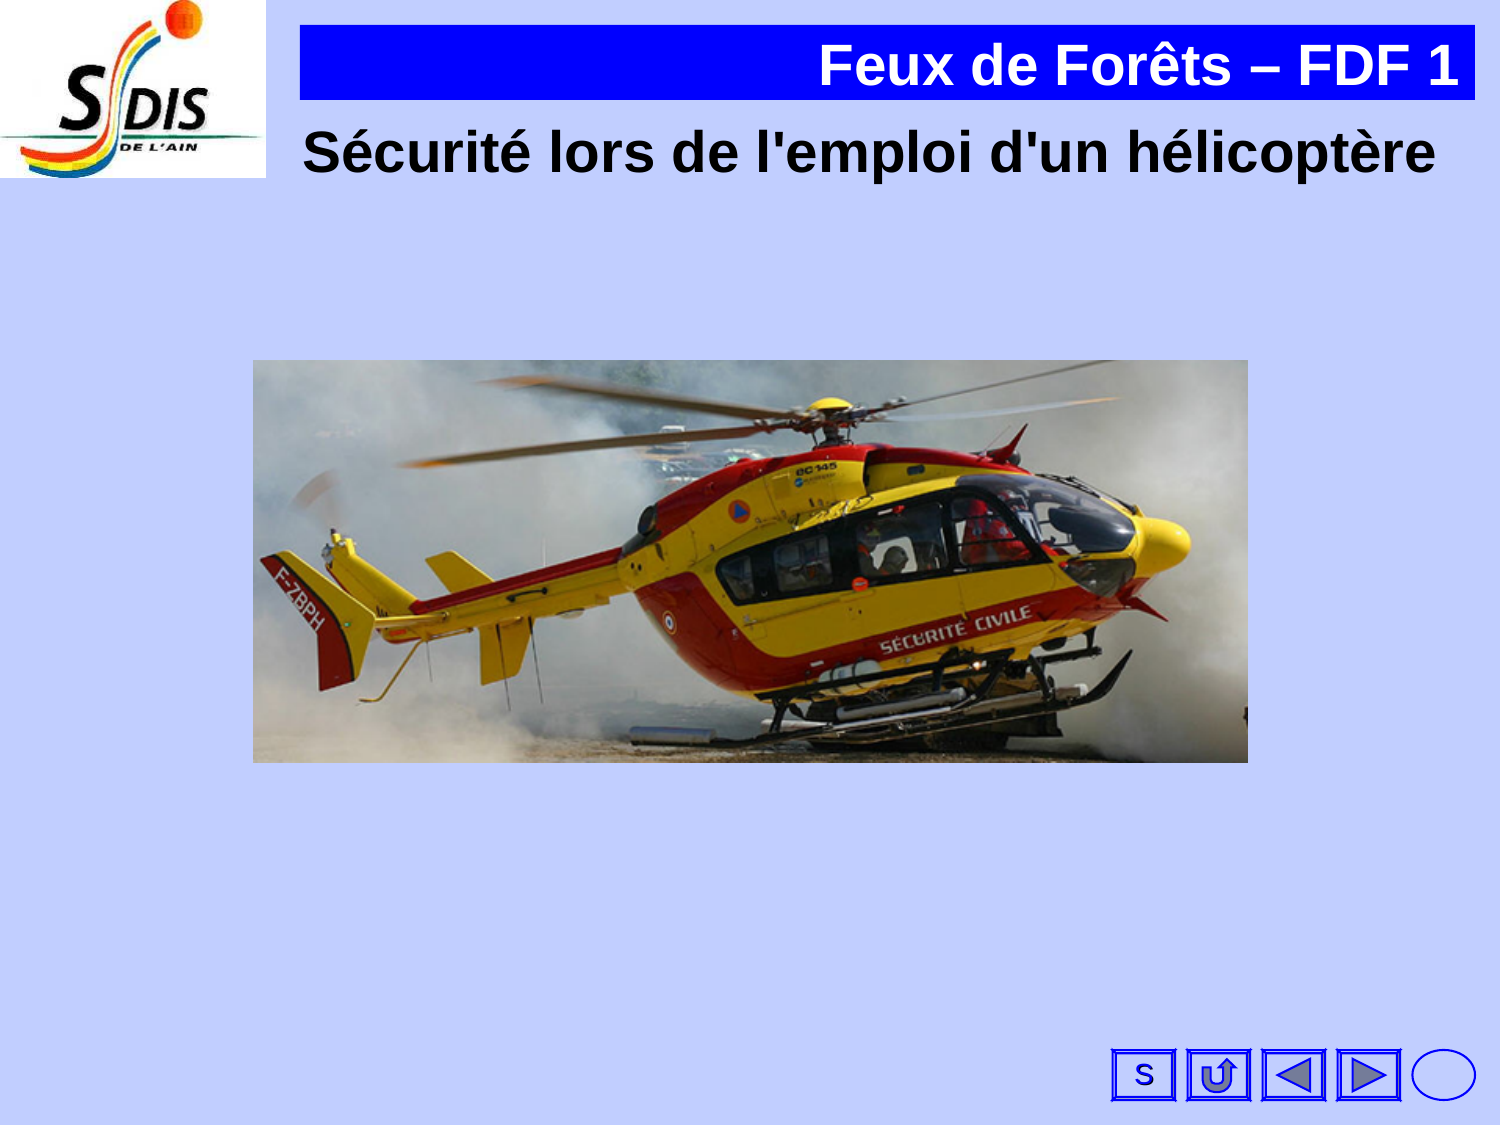

Feux de Forêts – FDF 1
Sécurité lors de l'emploi d'un hélicoptère
S